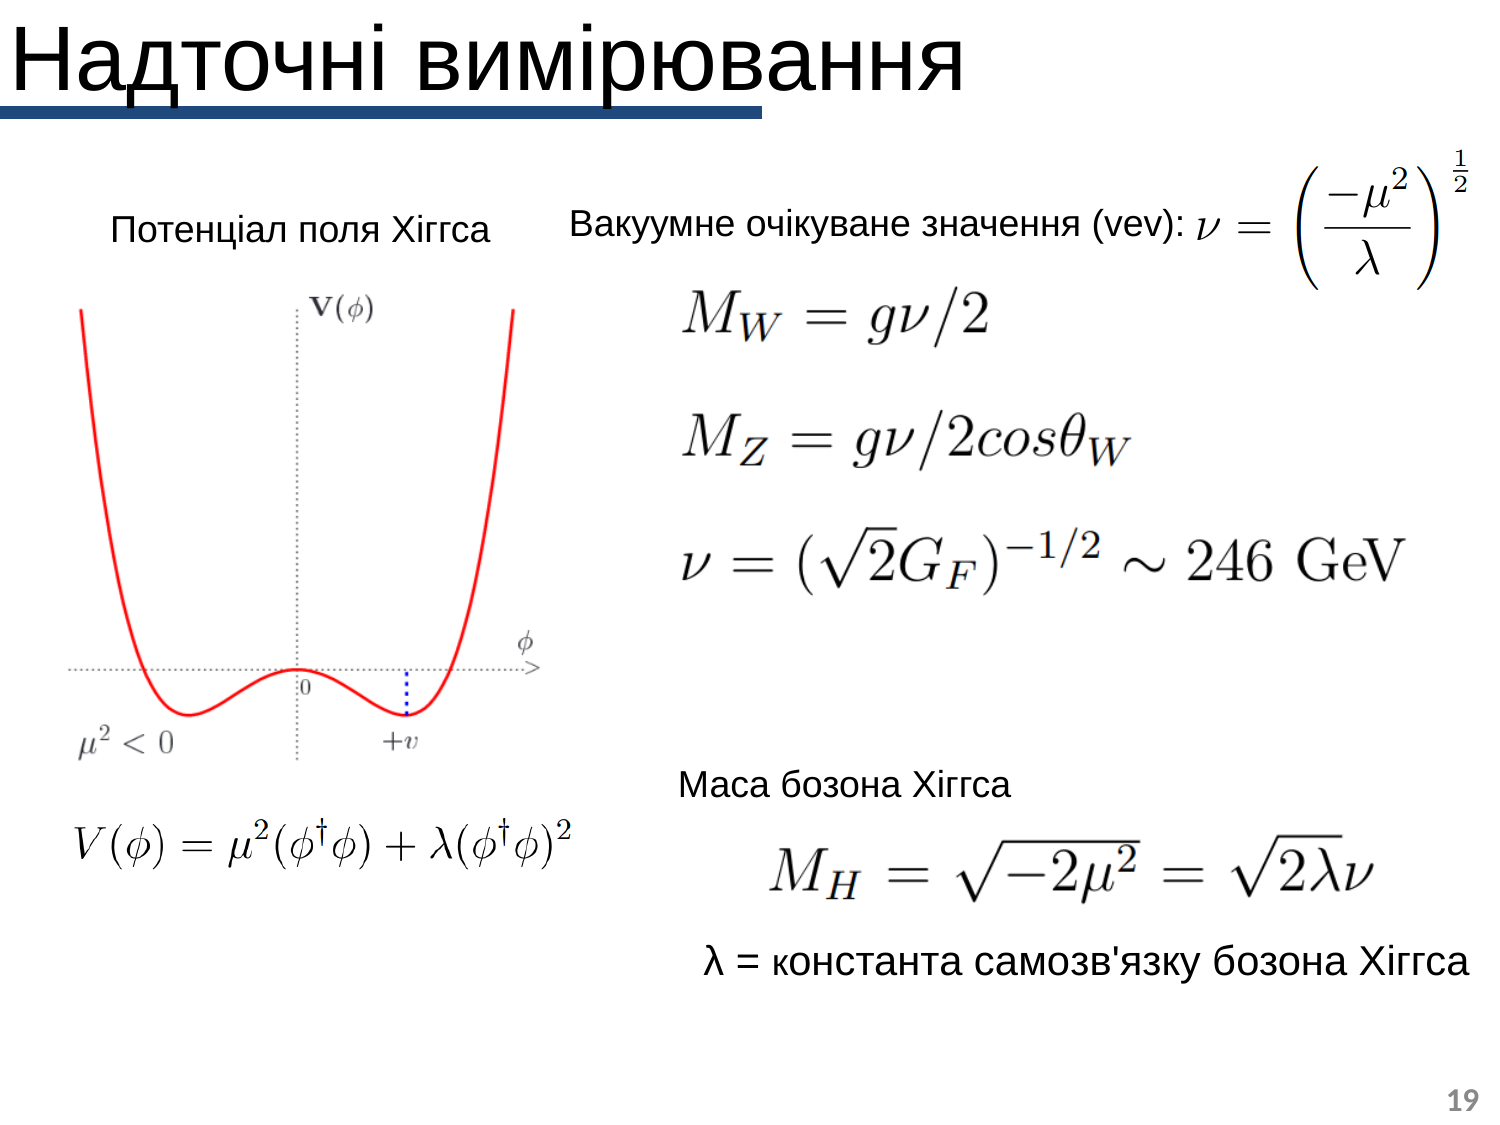

Надточні вимірювання
Вакуумне очікуване значення (vev):
Потенціал поля Хіггса
Маса бозона Хіггса
λ = константа cамoзв'язкy бозона Хіггса